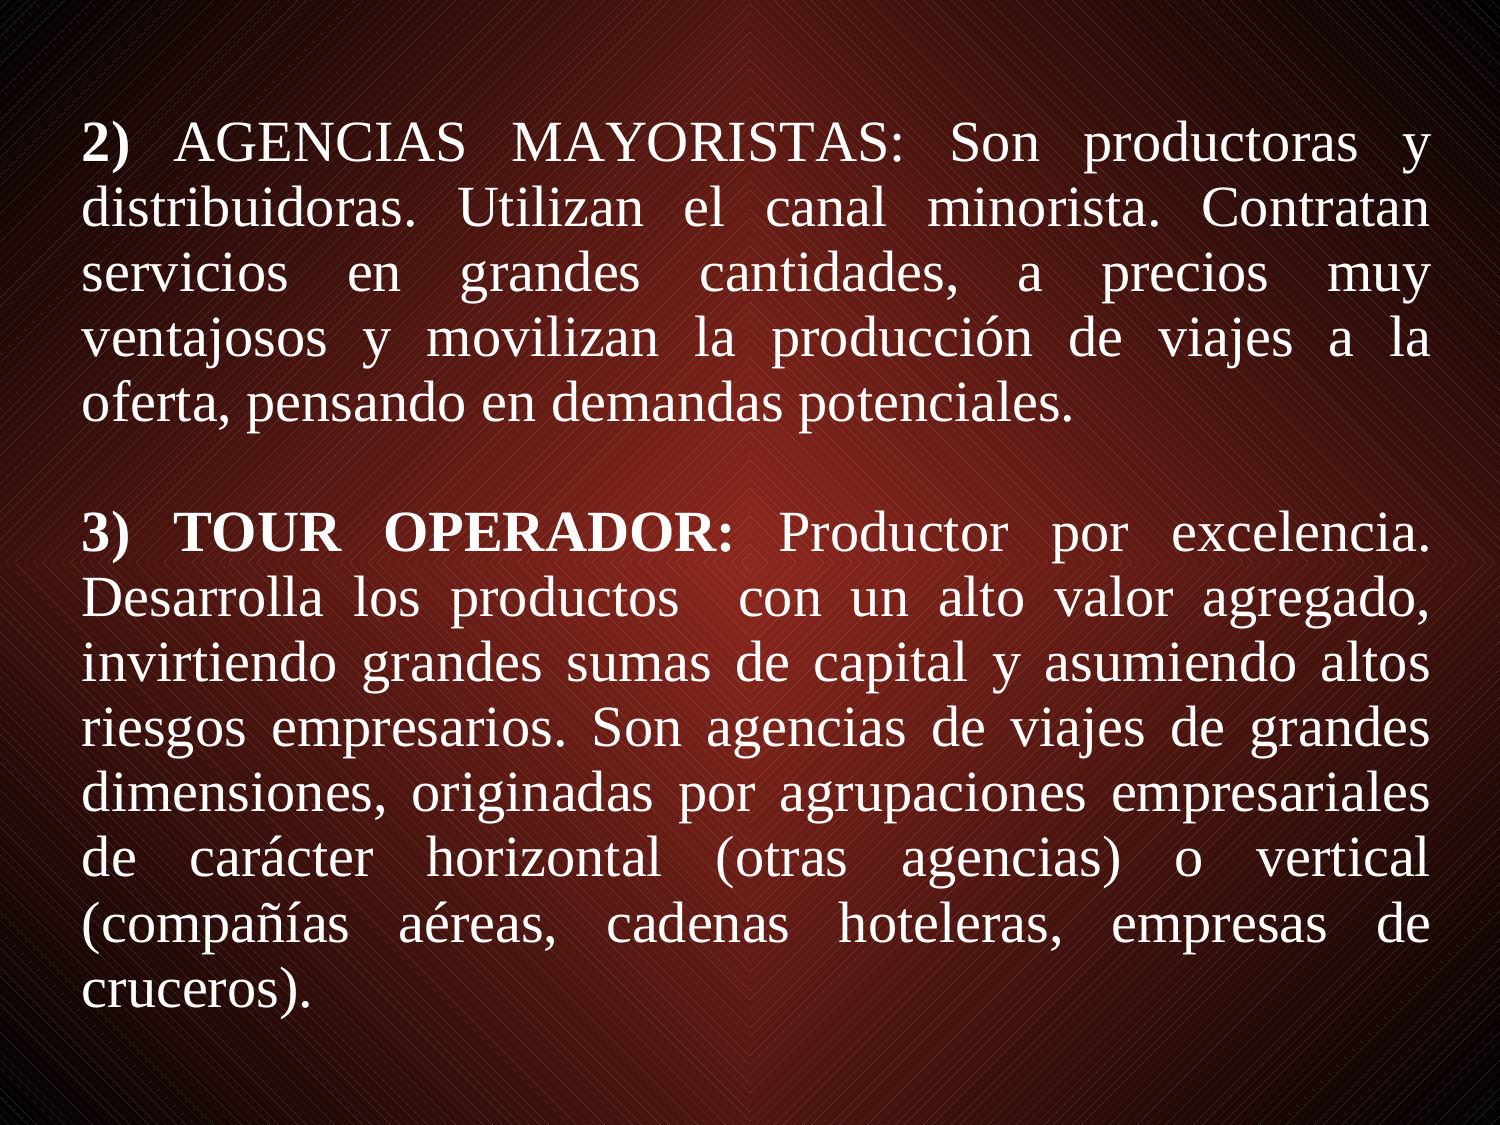

2) AGENCIAS MAYORISTAS: Son productoras y distribuidoras. Utilizan el canal minorista. Contratan servicios en grandes cantidades, a precios muy ventajosos y movilizan la producción de viajes a la oferta, pensando en demandas potenciales.
3) TOUR OPERADOR: Productor por excelencia. Desarrolla los productos con un alto valor agregado, invirtiendo grandes sumas de capital y asumiendo altos riesgos empresarios. Son agencias de viajes de grandes dimensiones, originadas por agrupaciones empresariales de carácter horizontal (otras agencias) o vertical (compañías aéreas, cadenas hoteleras, empresas de cruceros).